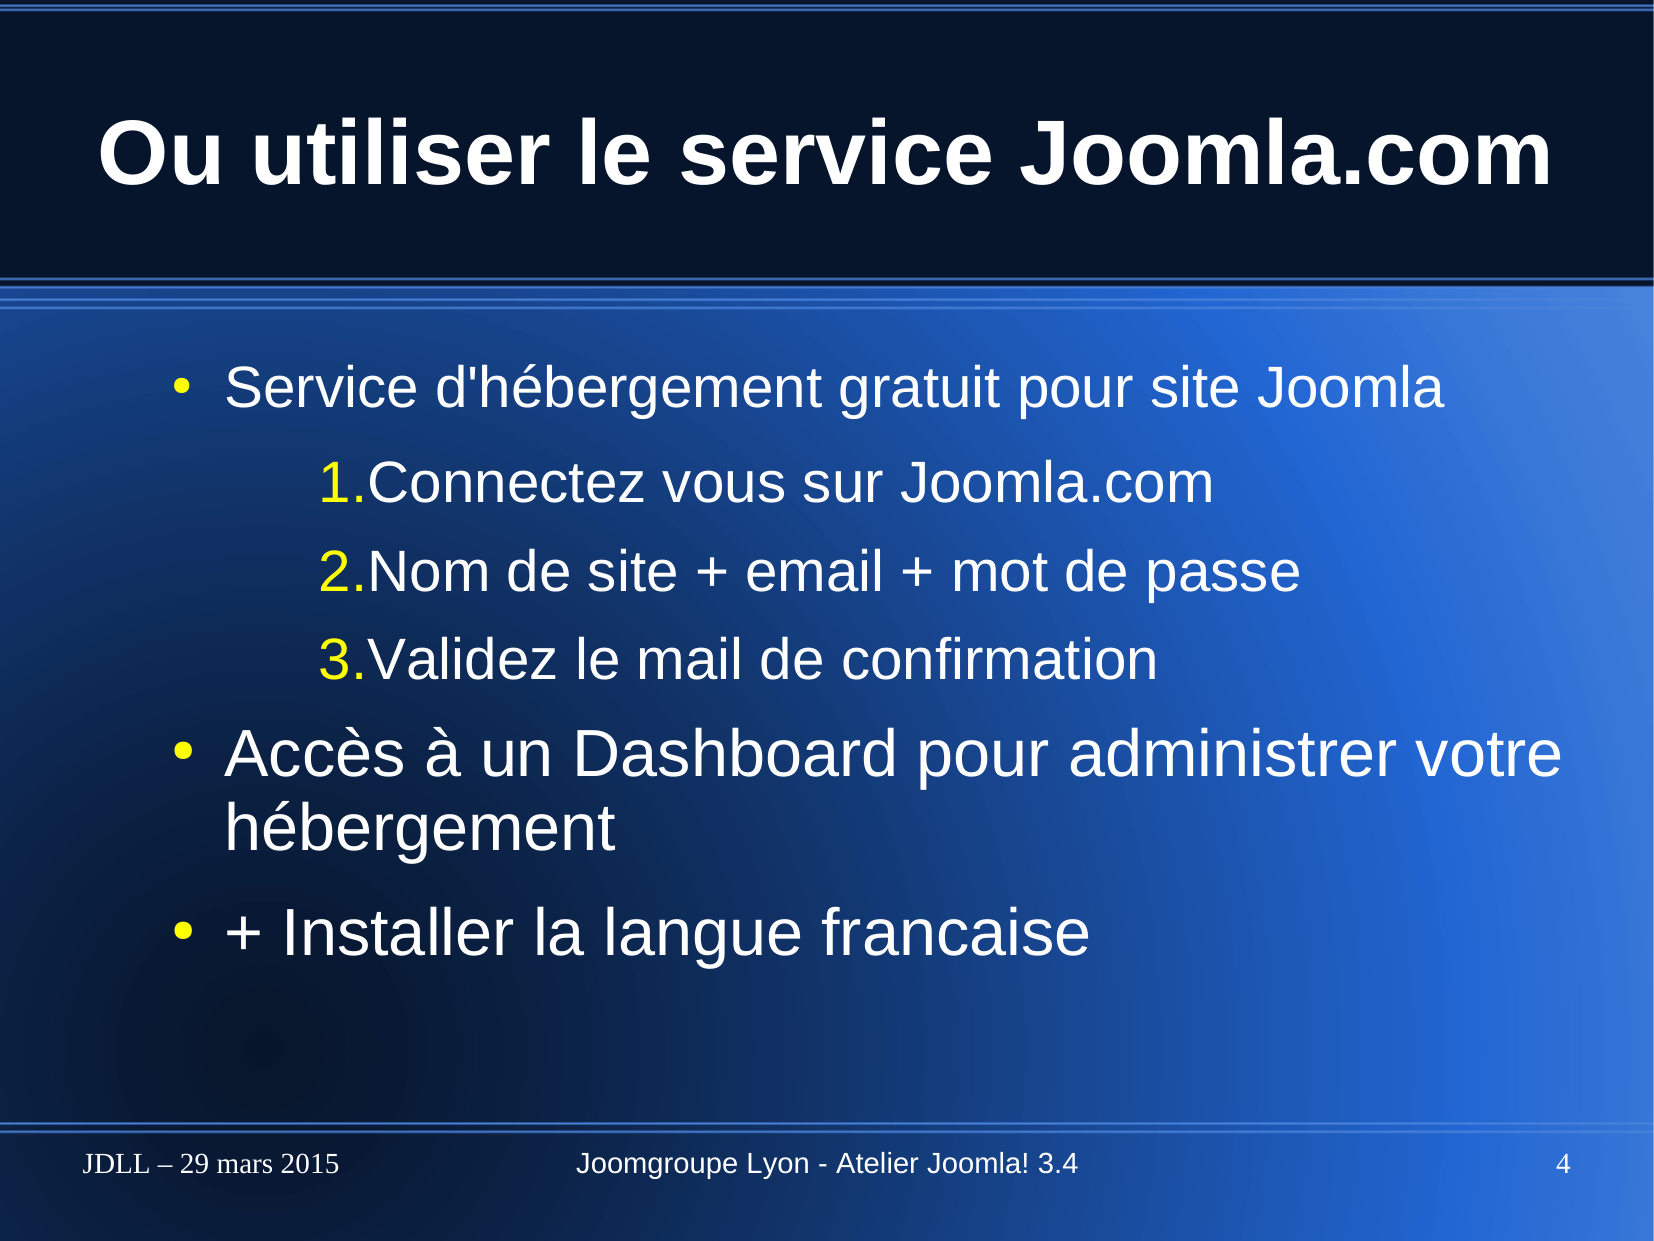

# Ou utiliser le service Joomla.com
Service d'hébergement gratuit pour site Joomla
Connectez vous sur Joomla.com
Nom de site + email + mot de passe
Validez le mail de confirmation
Accès à un Dashboard pour administrer votre hébergement
+ Installer la langue francaise
29/03/2015
Joomgroupe Lyon - Atelier Joomla! 3.4
4